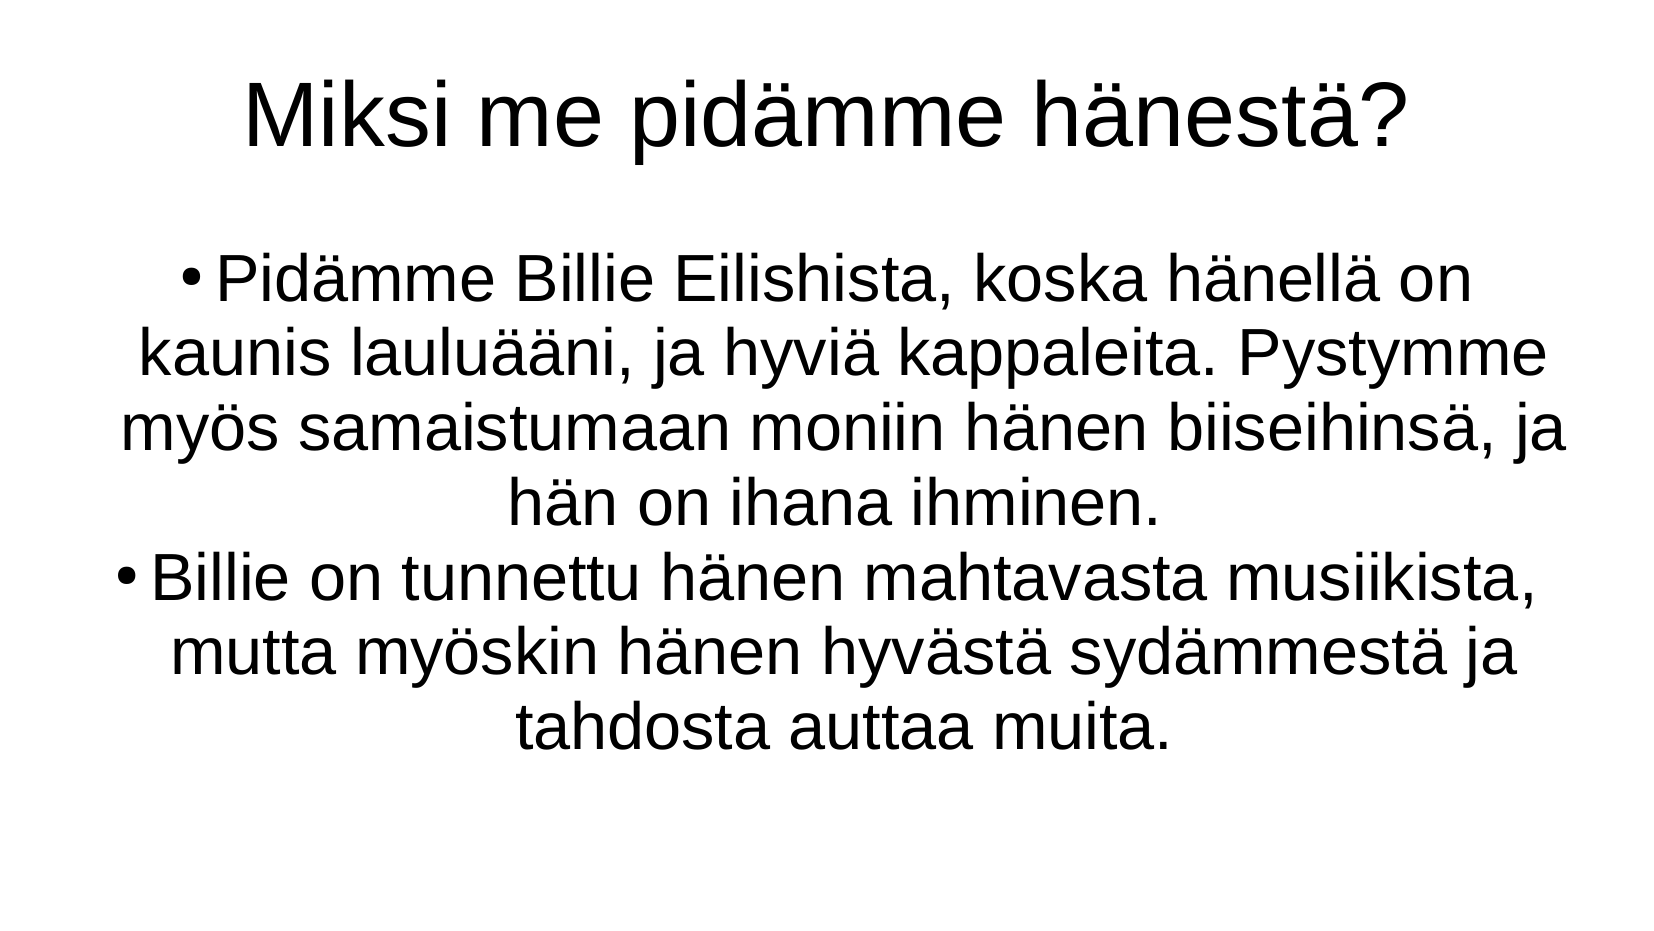

# Miksi me pidämme hänestä?
Pidämme Billie Eilishista, koska hänellä on kaunis lauluääni, ja hyviä kappaleita. Pystymme myös samaistumaan moniin hänen biiseihinsä, ja hän on ihana ihminen.
Billie on tunnettu hänen mahtavasta musiikista, mutta myöskin hänen hyvästä sydämmestä ja tahdosta auttaa muita.